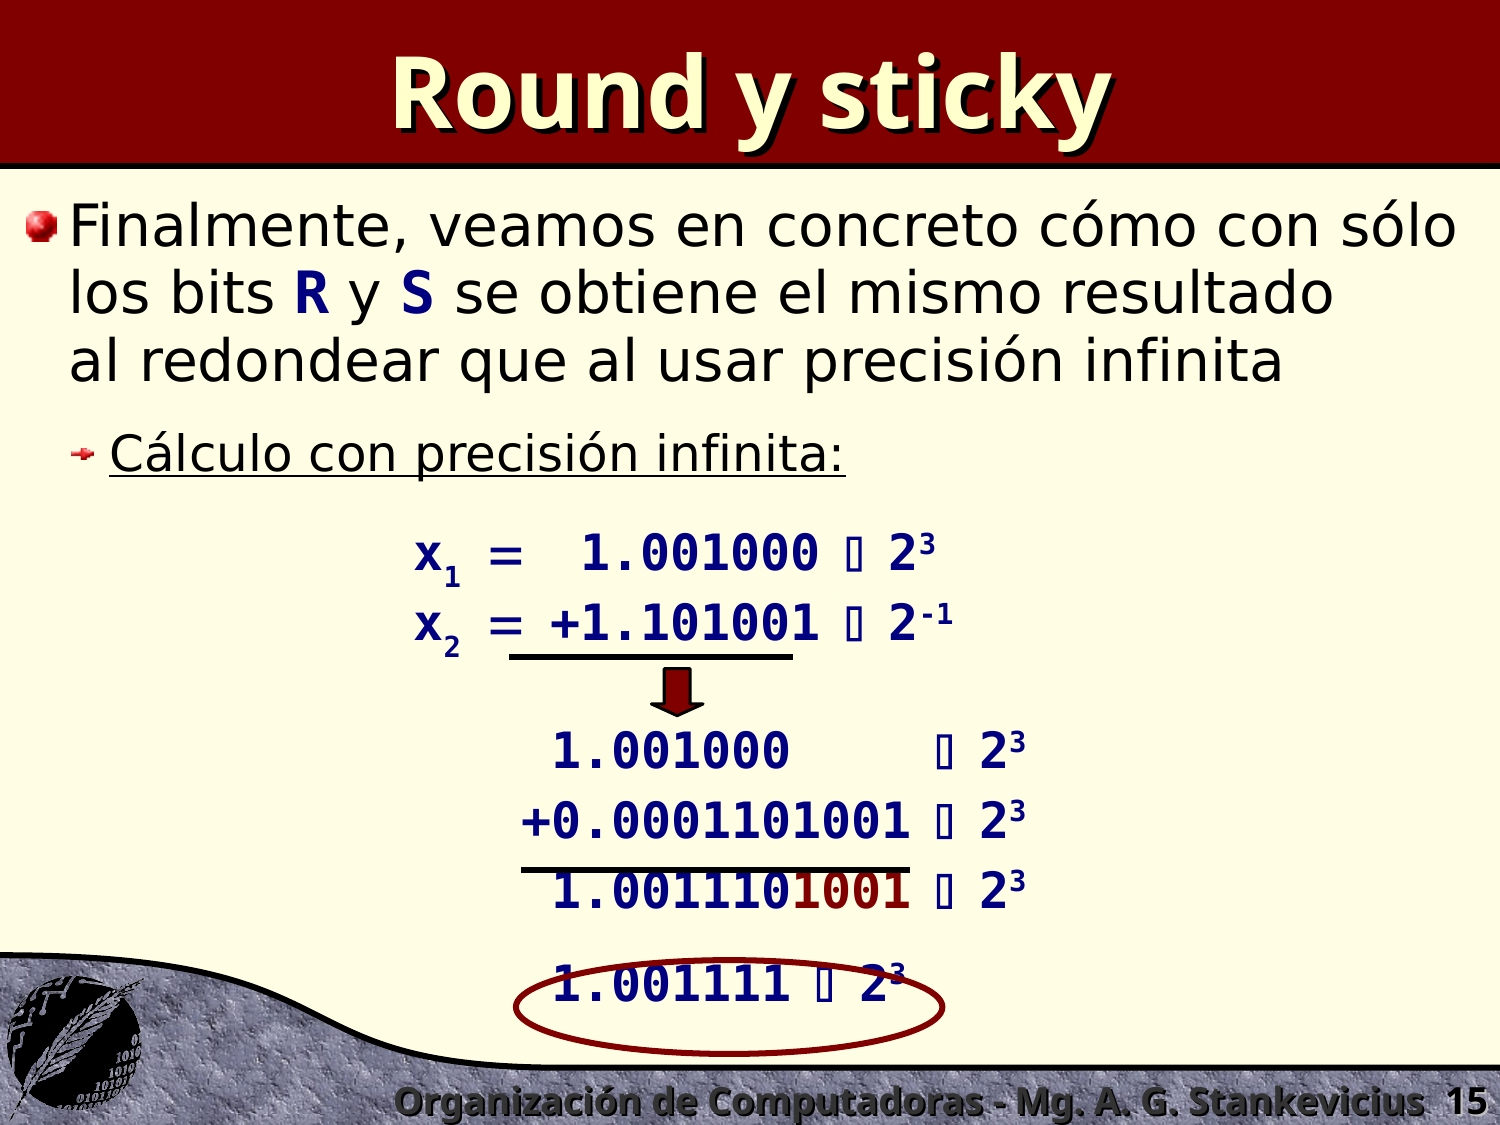

# Round y sticky
Finalmente, veamos en concreto cómo con sólo los bits R y S se obtiene el mismo resultado
al redondear que al usar precisión infinita
Cálculo con precisión infinita:
x1 = 1.001000  23
x2 = +1.101001  2-1
 1.001000  23
 +0.0001101001  23
 1.0011101001  23
 1.001111  23
15